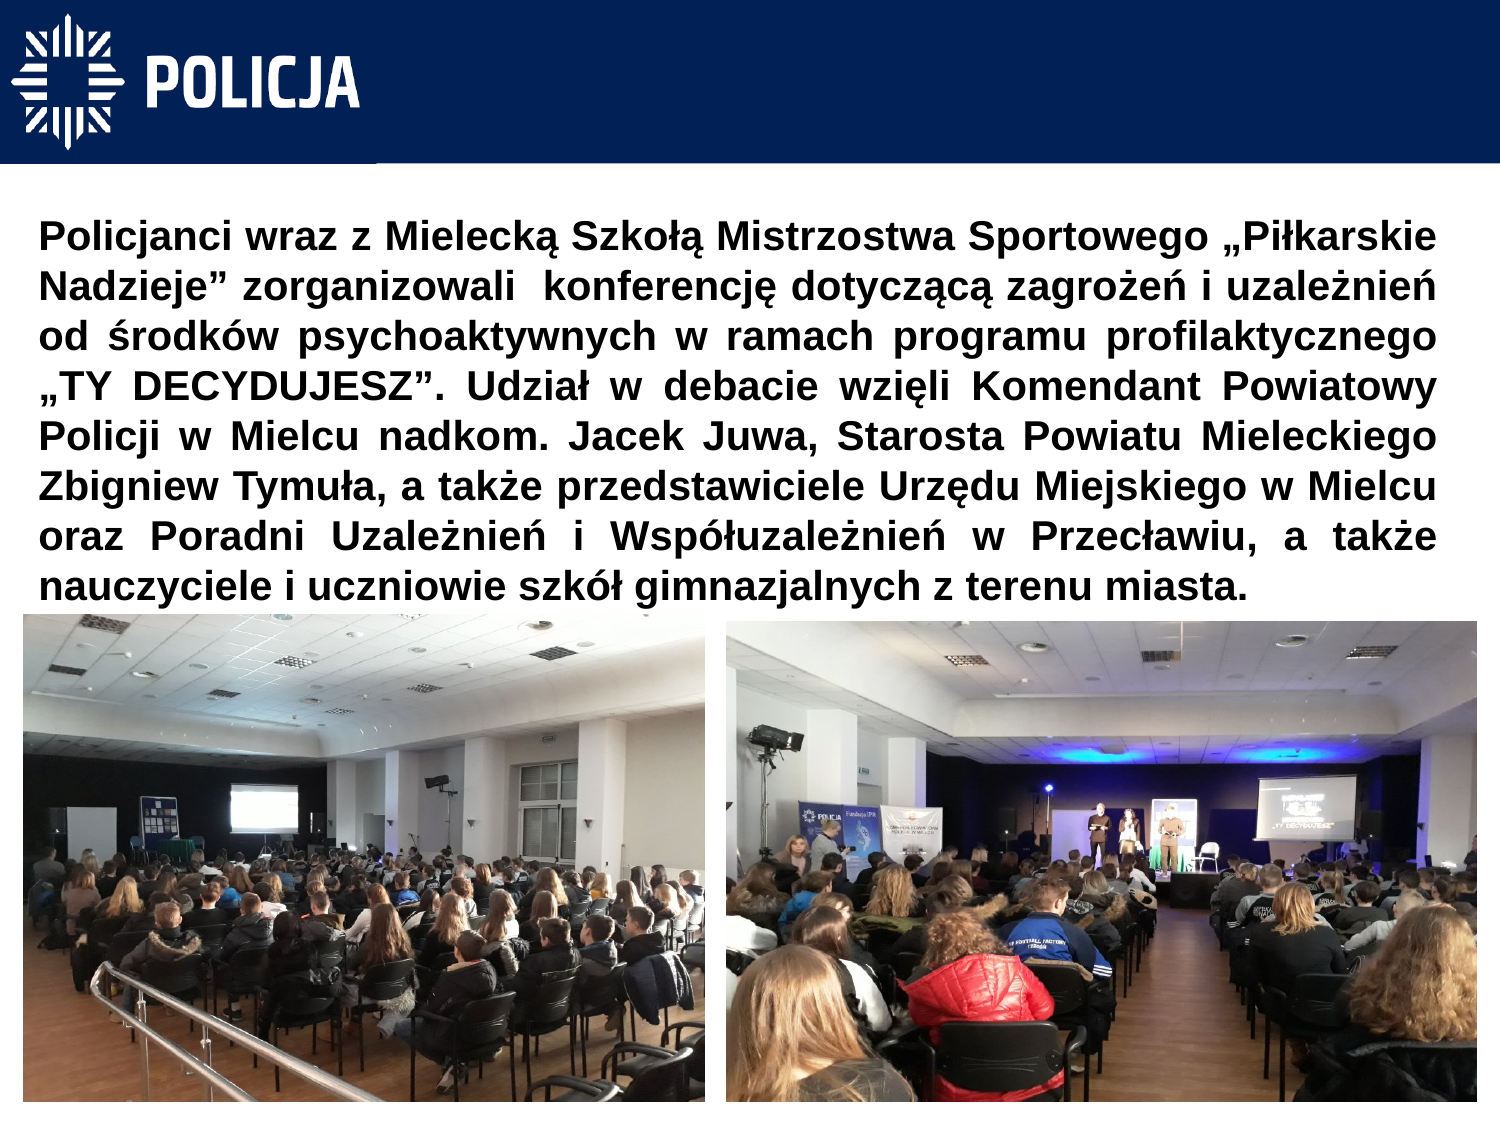

Policjanci wraz z Mielecką Szkołą Mistrzostwa Sportowego „Piłkarskie Nadzieje” zorganizowali konferencję dotyczącą zagrożeń i uzależnień od środków psychoaktywnych w ramach programu profilaktycznego „TY DECYDUJESZ”. Udział w debacie wzięli Komendant Powiatowy Policji w Mielcu nadkom. Jacek Juwa, Starosta Powiatu Mieleckiego Zbigniew Tymuła, a także przedstawiciele Urzędu Miejskiego w Mielcu oraz Poradni Uzależnień i Współuzależnień w Przecławiu, a także nauczyciele i uczniowie szkół gimnazjalnych z terenu miasta.